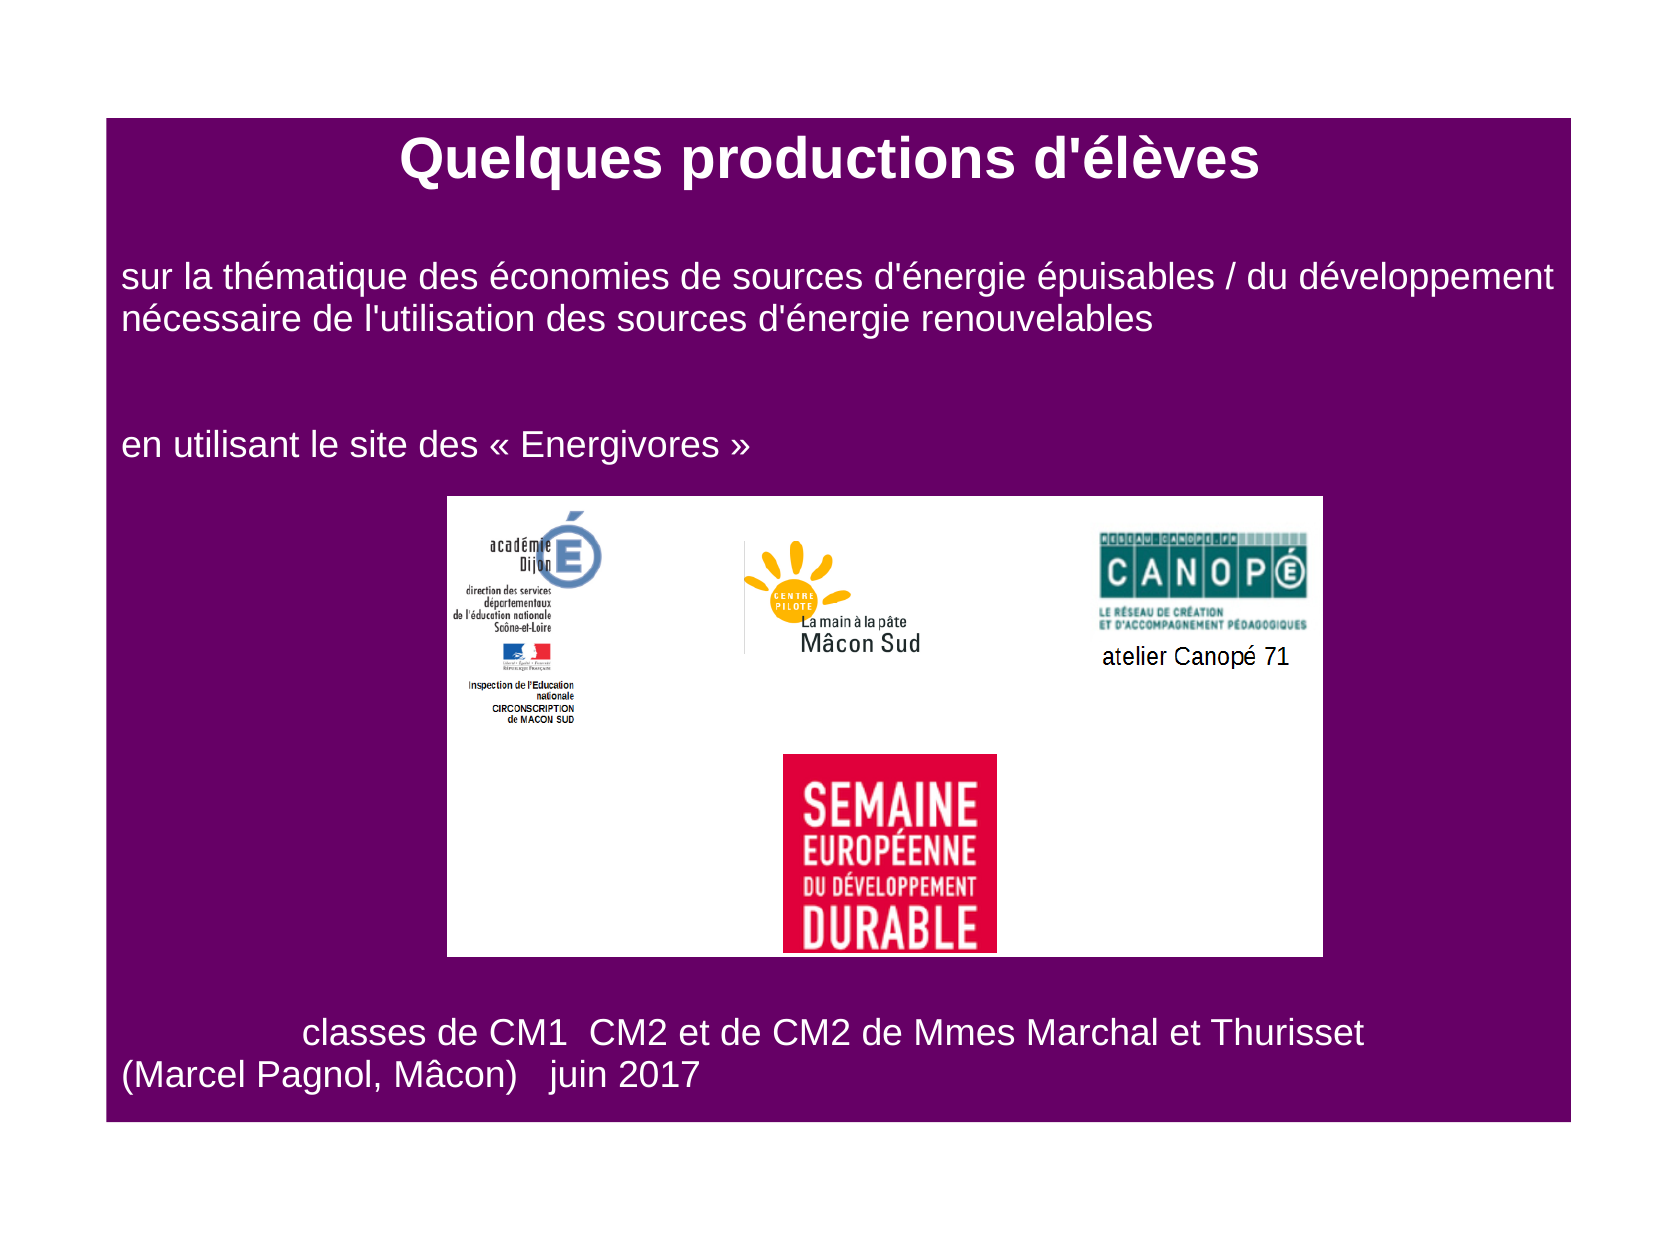

Quelques productions d'élèves
sur la thématique des économies de sources d'énergie épuisables / du développement nécessaire de l'utilisation des sources d'énergie renouvelables
en utilisant le site des « Energivores »
classes de CM1 CM2 et de CM2 de Mmes Marchal et Thurisset
(Marcel Pagnol, Mâcon) juin 2017